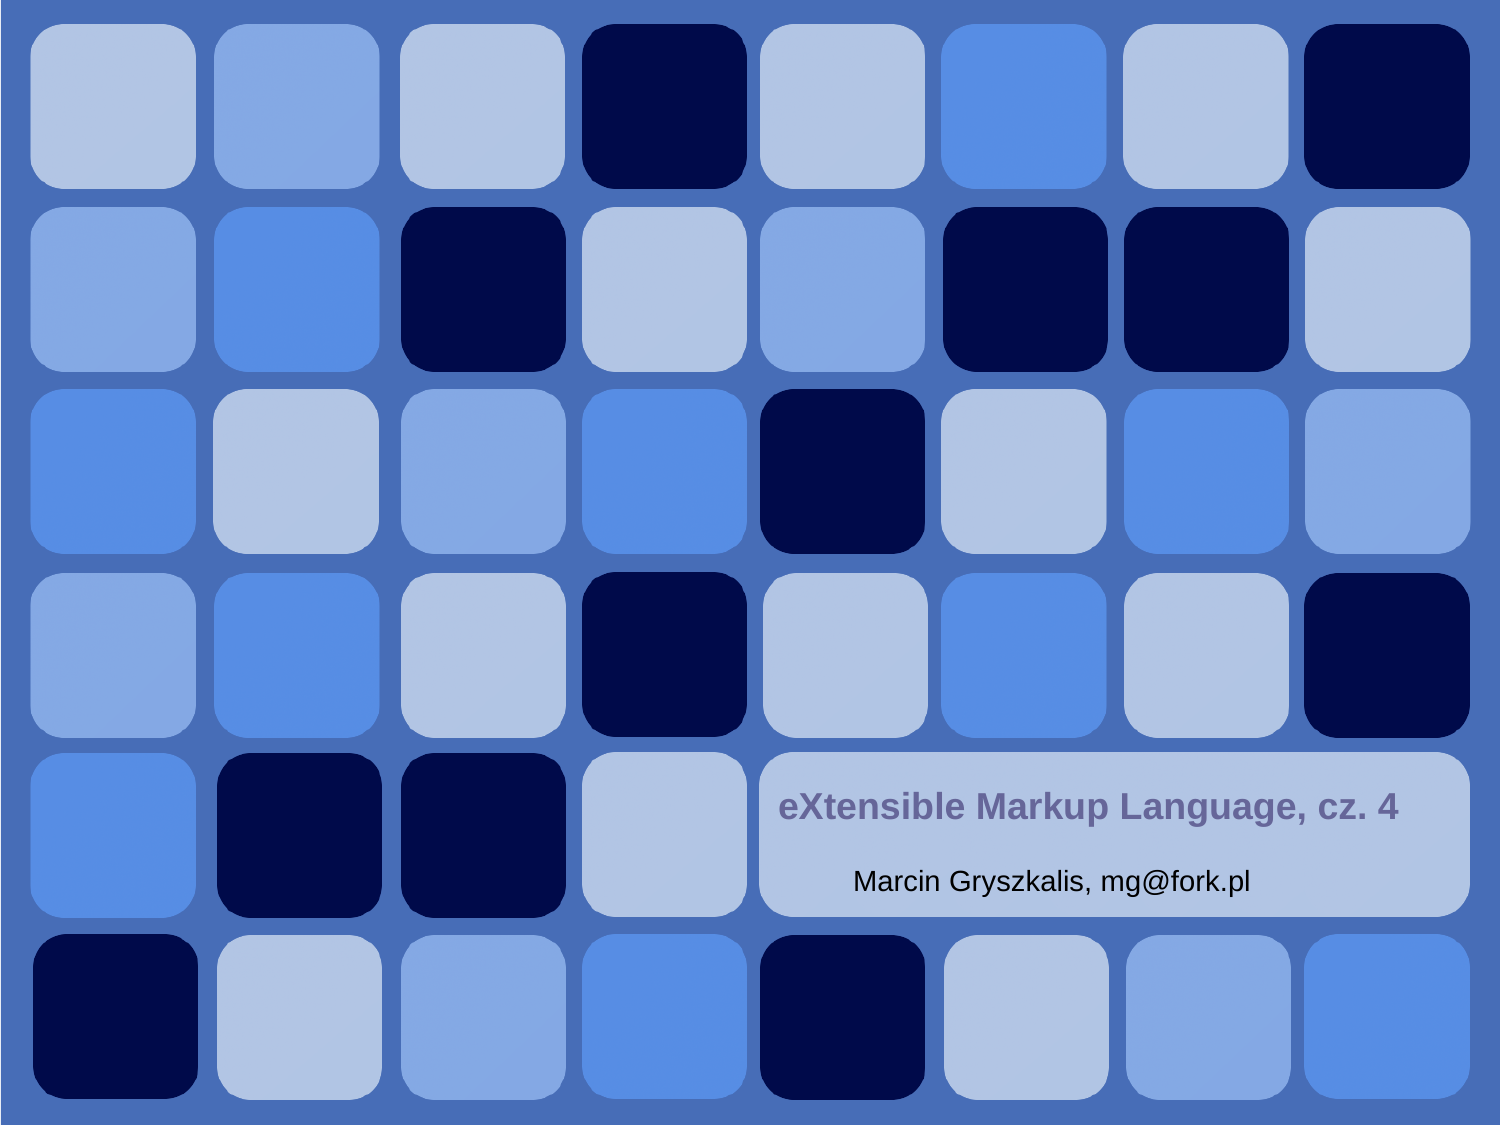

# eXtensible Markup Language, cz. 4
Marcin Gryszkalis, mg@fork.pl